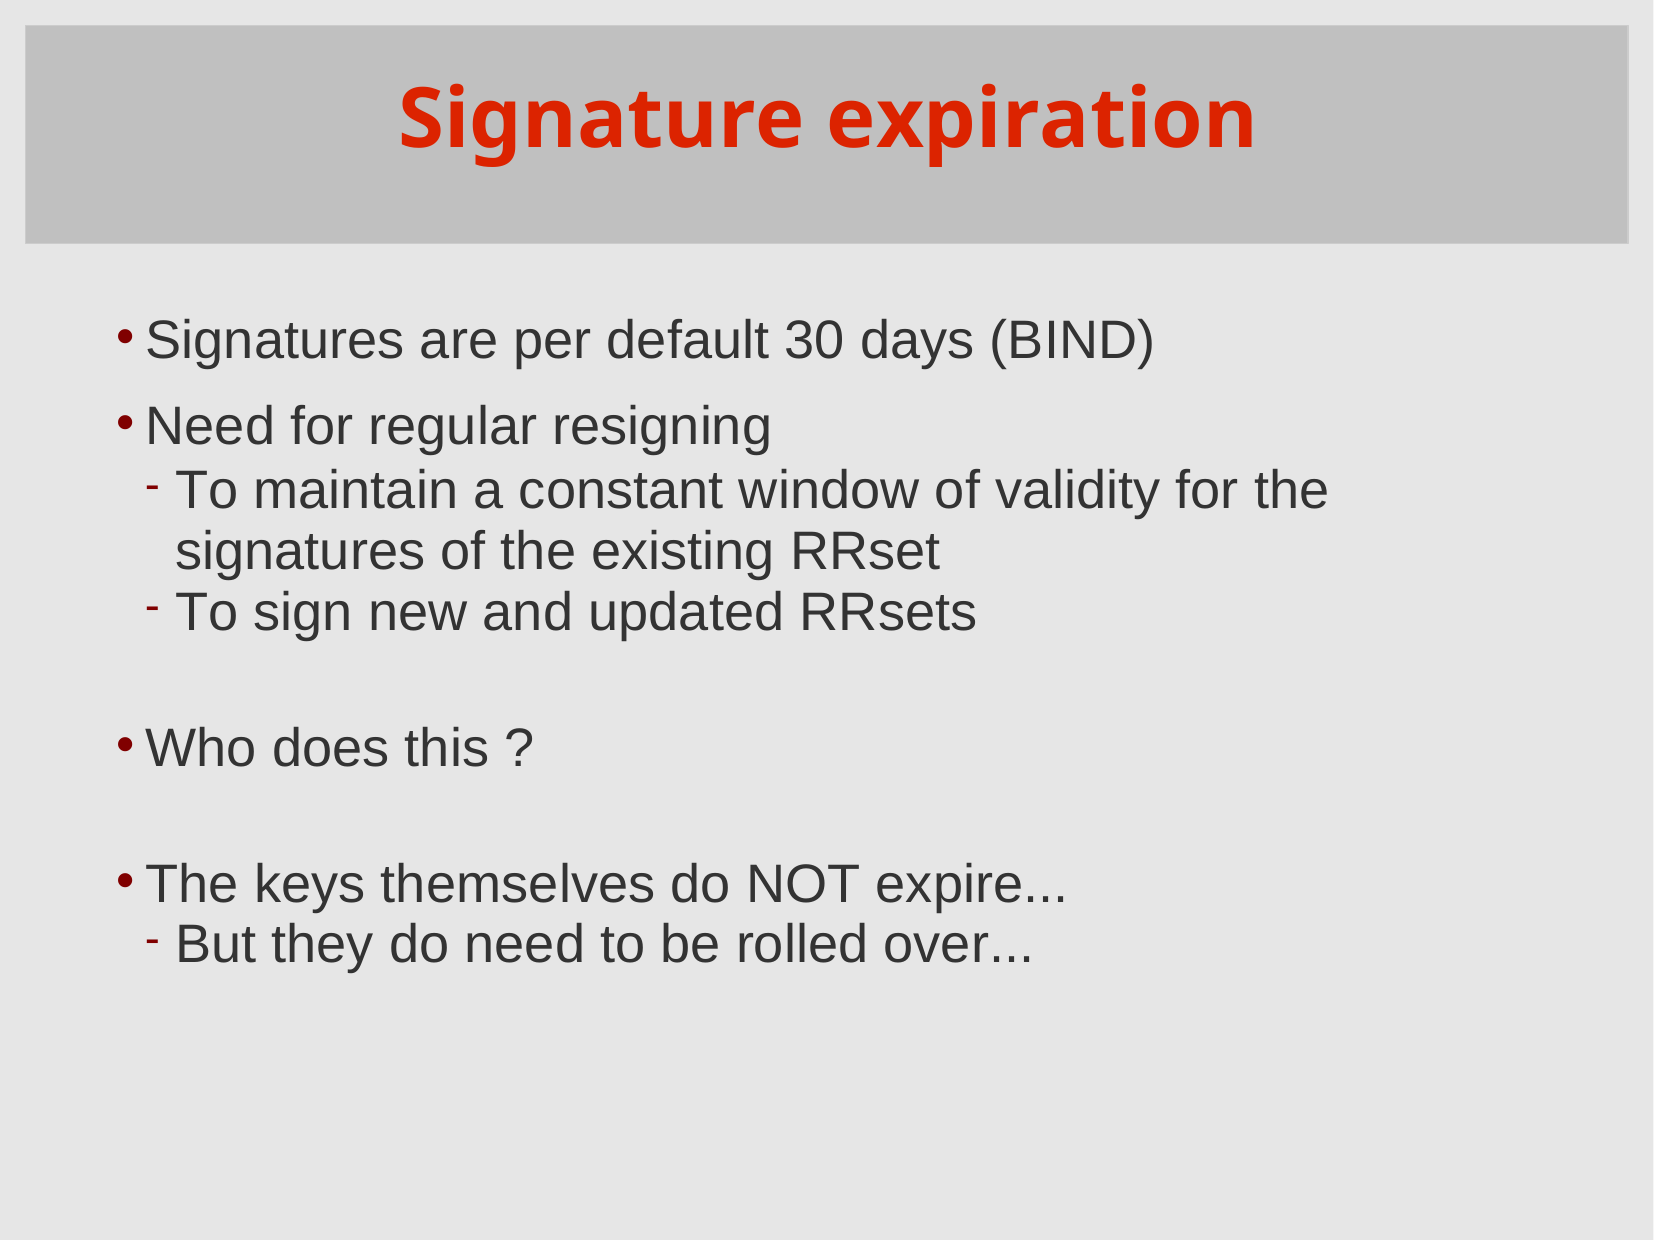

# Signature expiration
Signatures are per default 30 days (BIND)
Need for regular resigning
To maintain a constant window of validity for the signatures of the existing RRset
To sign new and updated RRsets
Who does this ?
The keys themselves do NOT expire...
But they do need to be rolled over...